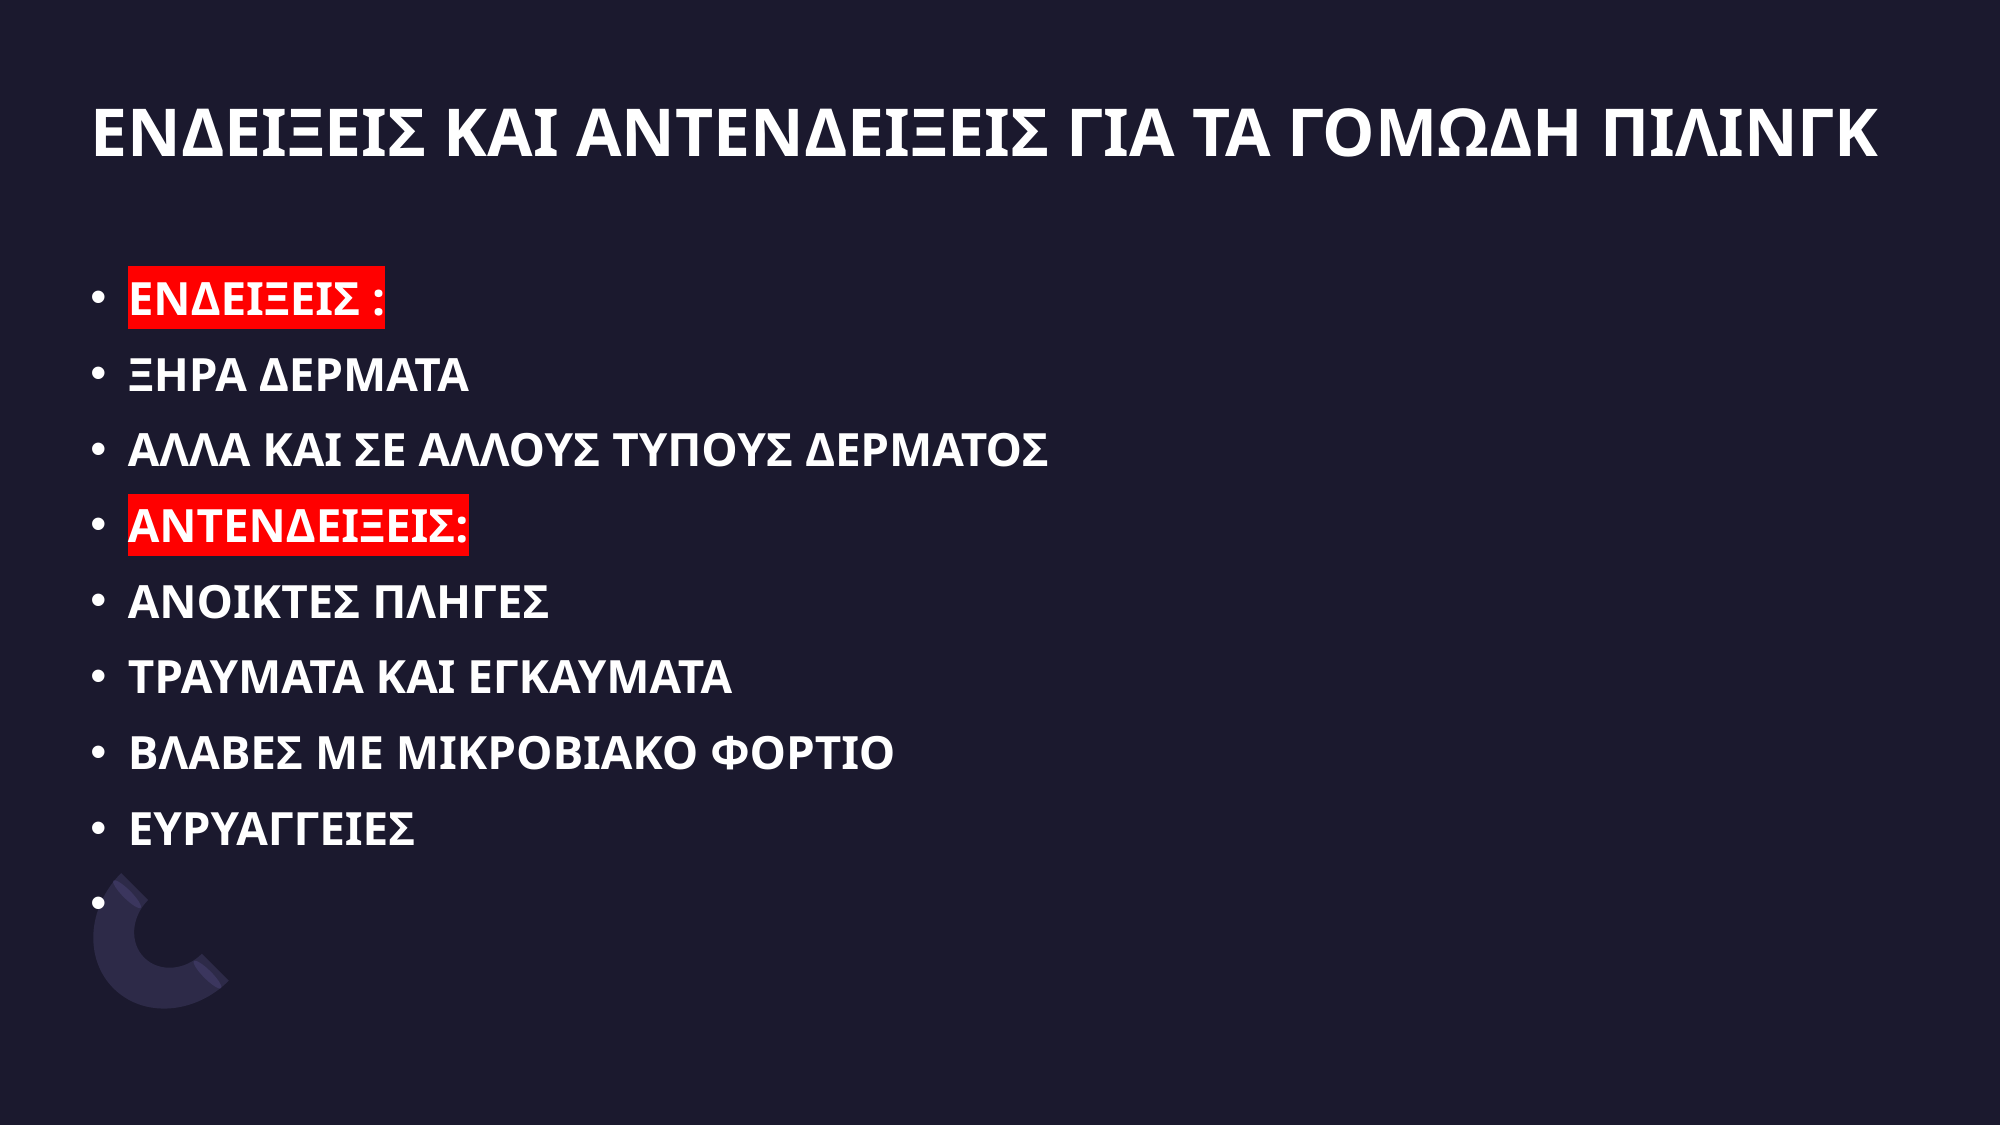

# ΕΝΔΕΙΞΕΙΣ ΚΑΙ ΑΝΤΕΝΔΕΙΞΕΙΣ ΓΙΑ ΤΑ ΓΟΜΩΔΗ ΠΙΛΙΝΓΚ
ΕΝΔΕΙΞΕΙΣ :
ΞΗΡΑ ΔΕΡΜΑΤΑ
ΑΛΛΑ ΚΑΙ ΣΕ ΑΛΛΟΥΣ ΤΥΠΟΥΣ ΔΕΡΜΑΤΟΣ
ΑΝΤΕΝΔΕΙΞΕΙΣ:
ΑΝΟΙΚΤΕΣ ΠΛΗΓΕΣ
ΤΡΑΥΜΑΤΑ ΚΑΙ ΕΓΚΑΥΜΑΤΑ
ΒΛΑΒΕΣ ΜΕ ΜΙΚΡΟΒΙΑΚΟ ΦΟΡΤΙΟ
ΕΥΡΥΑΓΓΕΙΕΣ